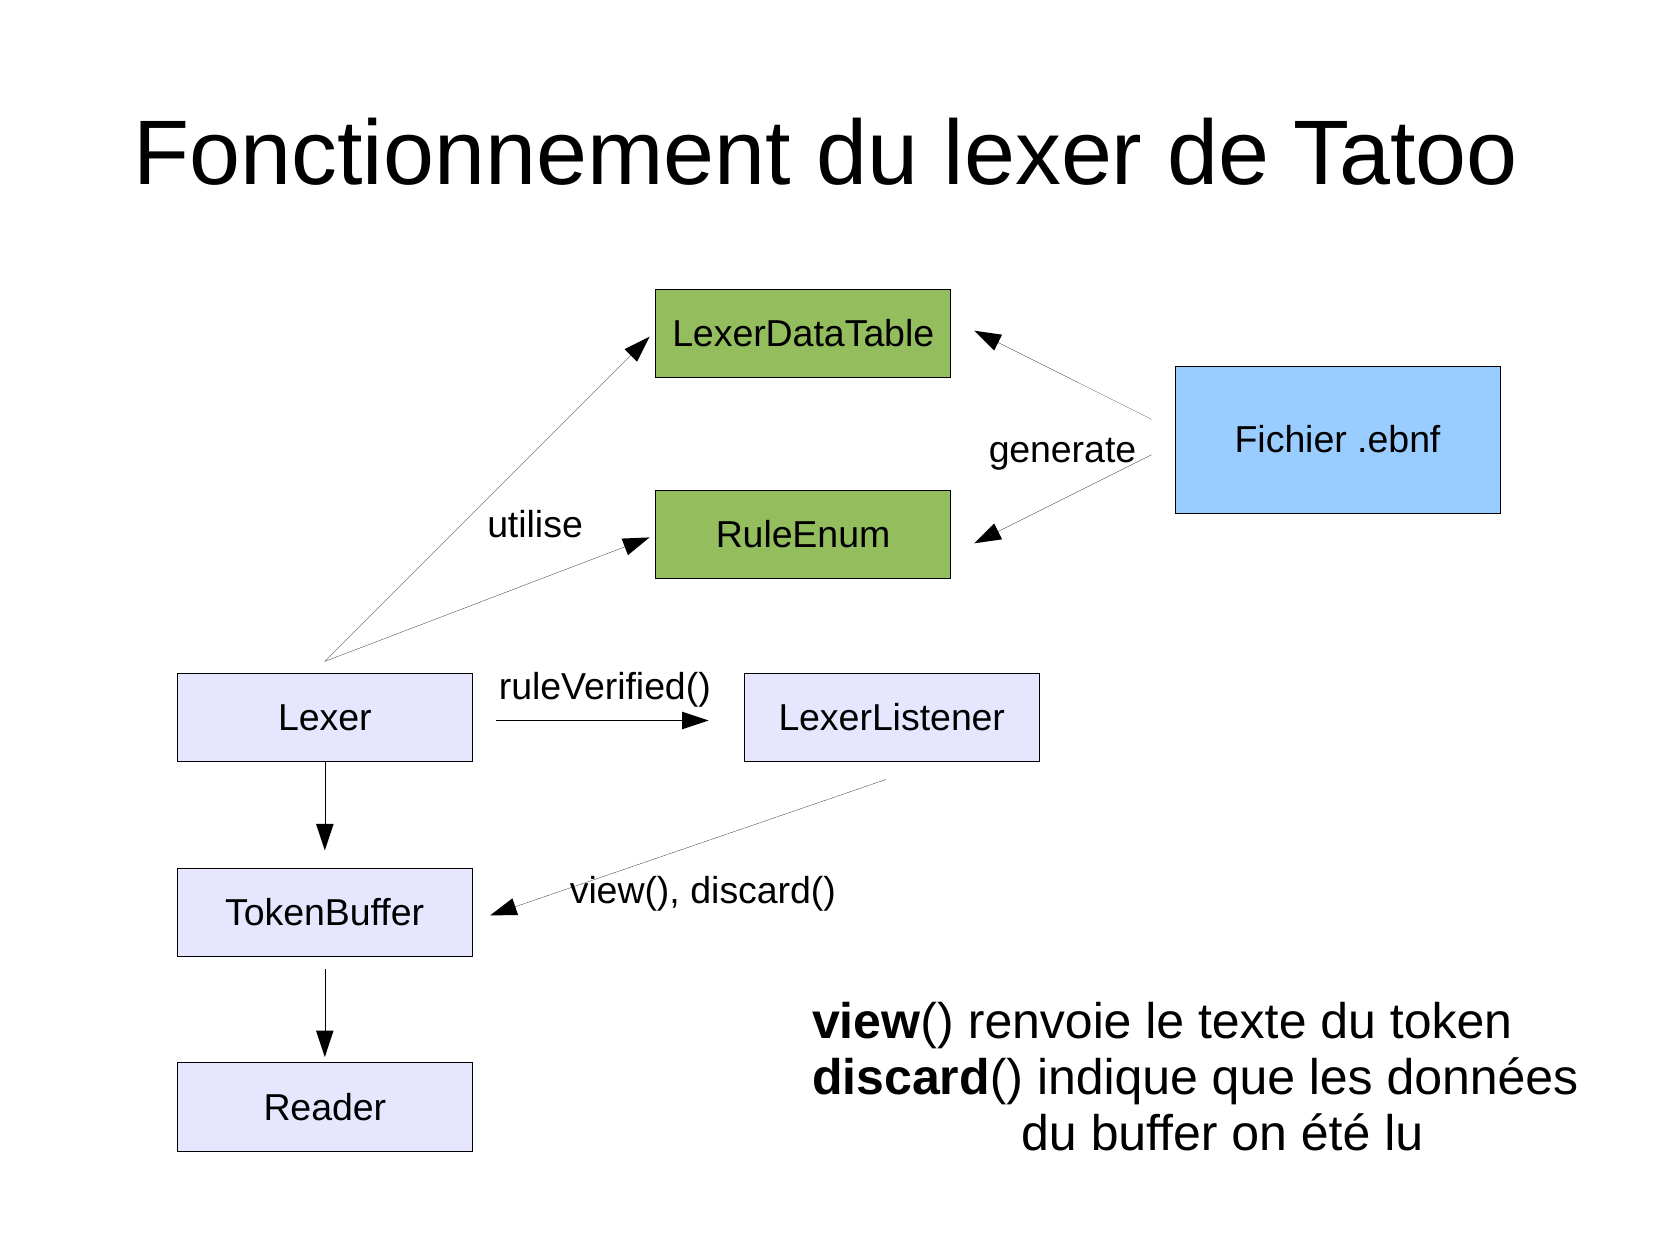

# Fonctionnement du lexer de Tatoo
LexerDataTable
Fichier .ebnf
generate
RuleEnum
utilise
ruleVerified()
Lexer
LexerListener
view(), discard()
TokenBuffer
view() renvoie le texte du token
discard() indique que les données
 du buffer on été lu
Reader